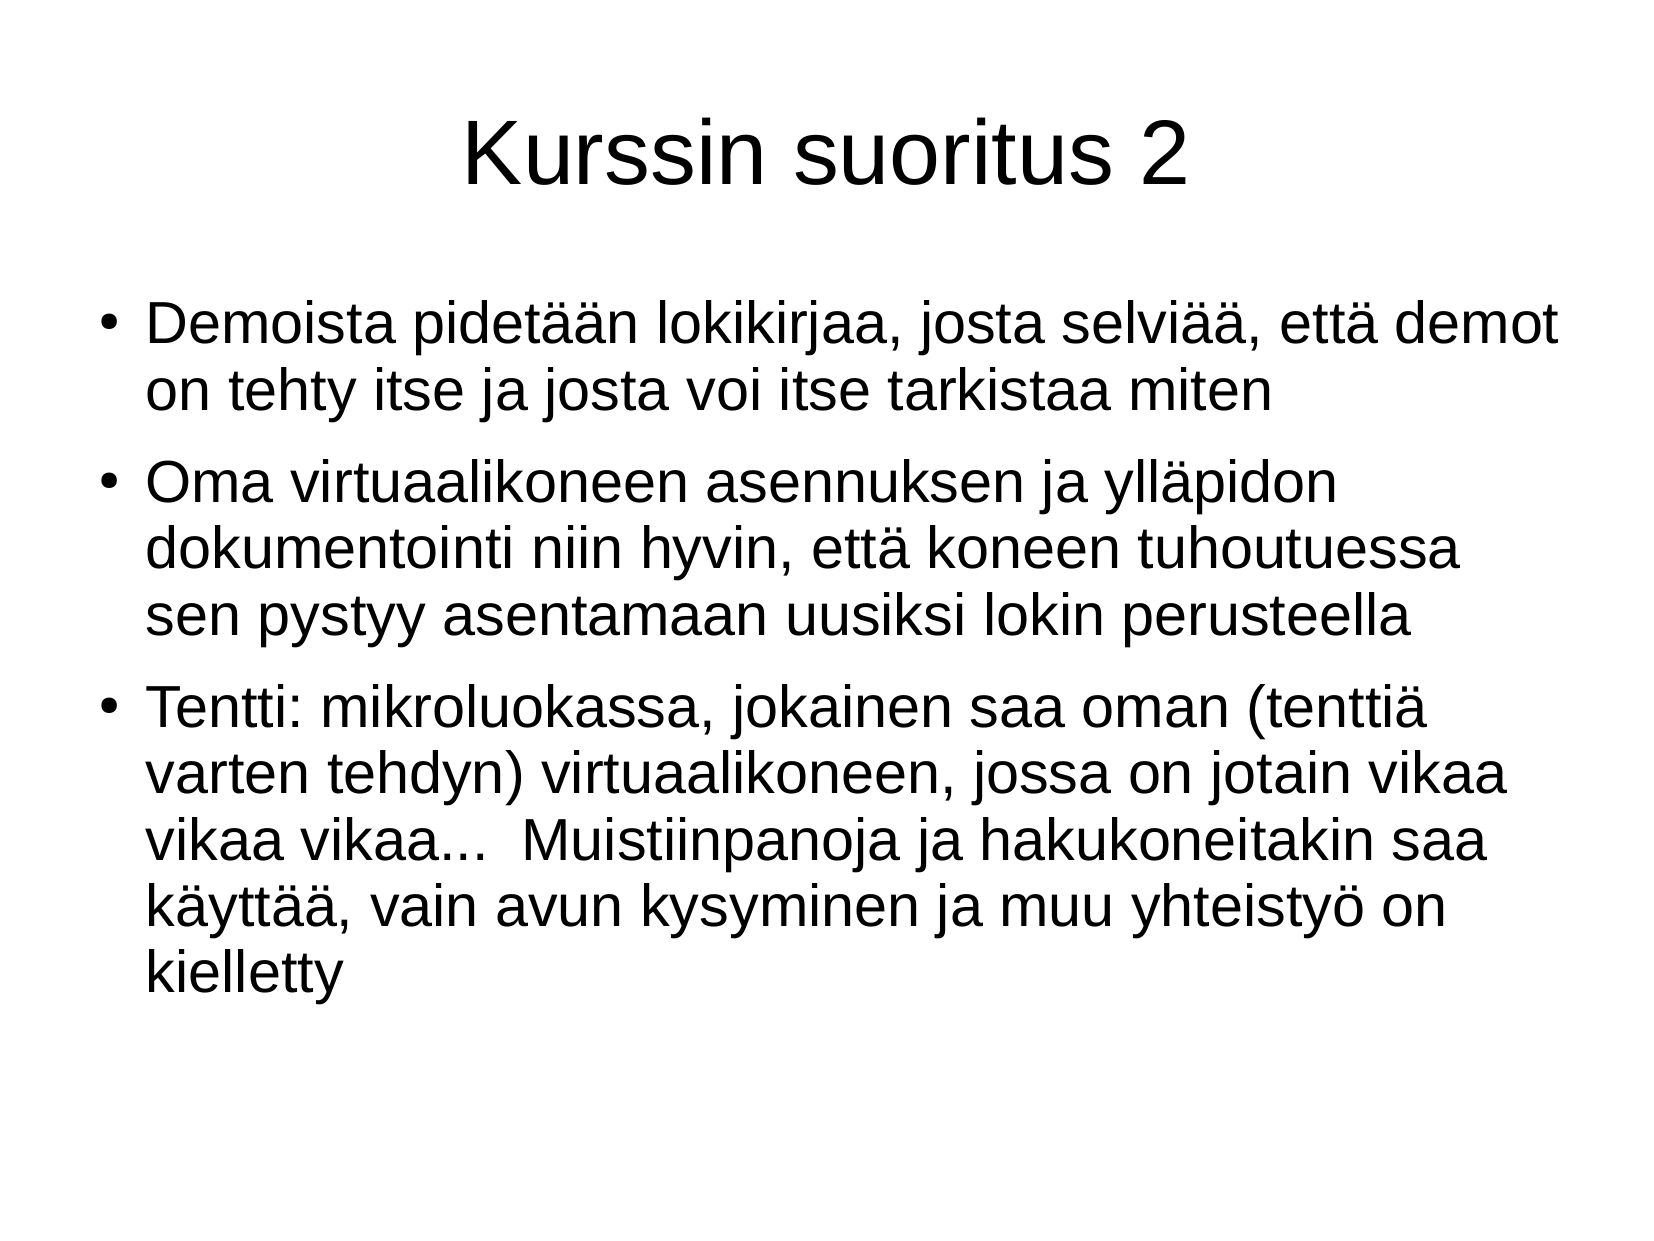

# Kurssin suoritus 2
Demoista pidetään lokikirjaa, josta selviää, että demot on tehty itse ja josta voi itse tarkistaa miten
Oma virtuaalikoneen asennuksen ja ylläpidon dokumentointi niin hyvin, että koneen tuhoutuessa sen pystyy asentamaan uusiksi lokin perusteella
Tentti: mikroluokassa, jokainen saa oman (tenttiä varten tehdyn) virtuaalikoneen, jossa on jotain vikaa vikaa vikaa... Muistiinpanoja ja hakukoneitakin saa käyttää, vain avun kysyminen ja muu yhteistyö on kielletty